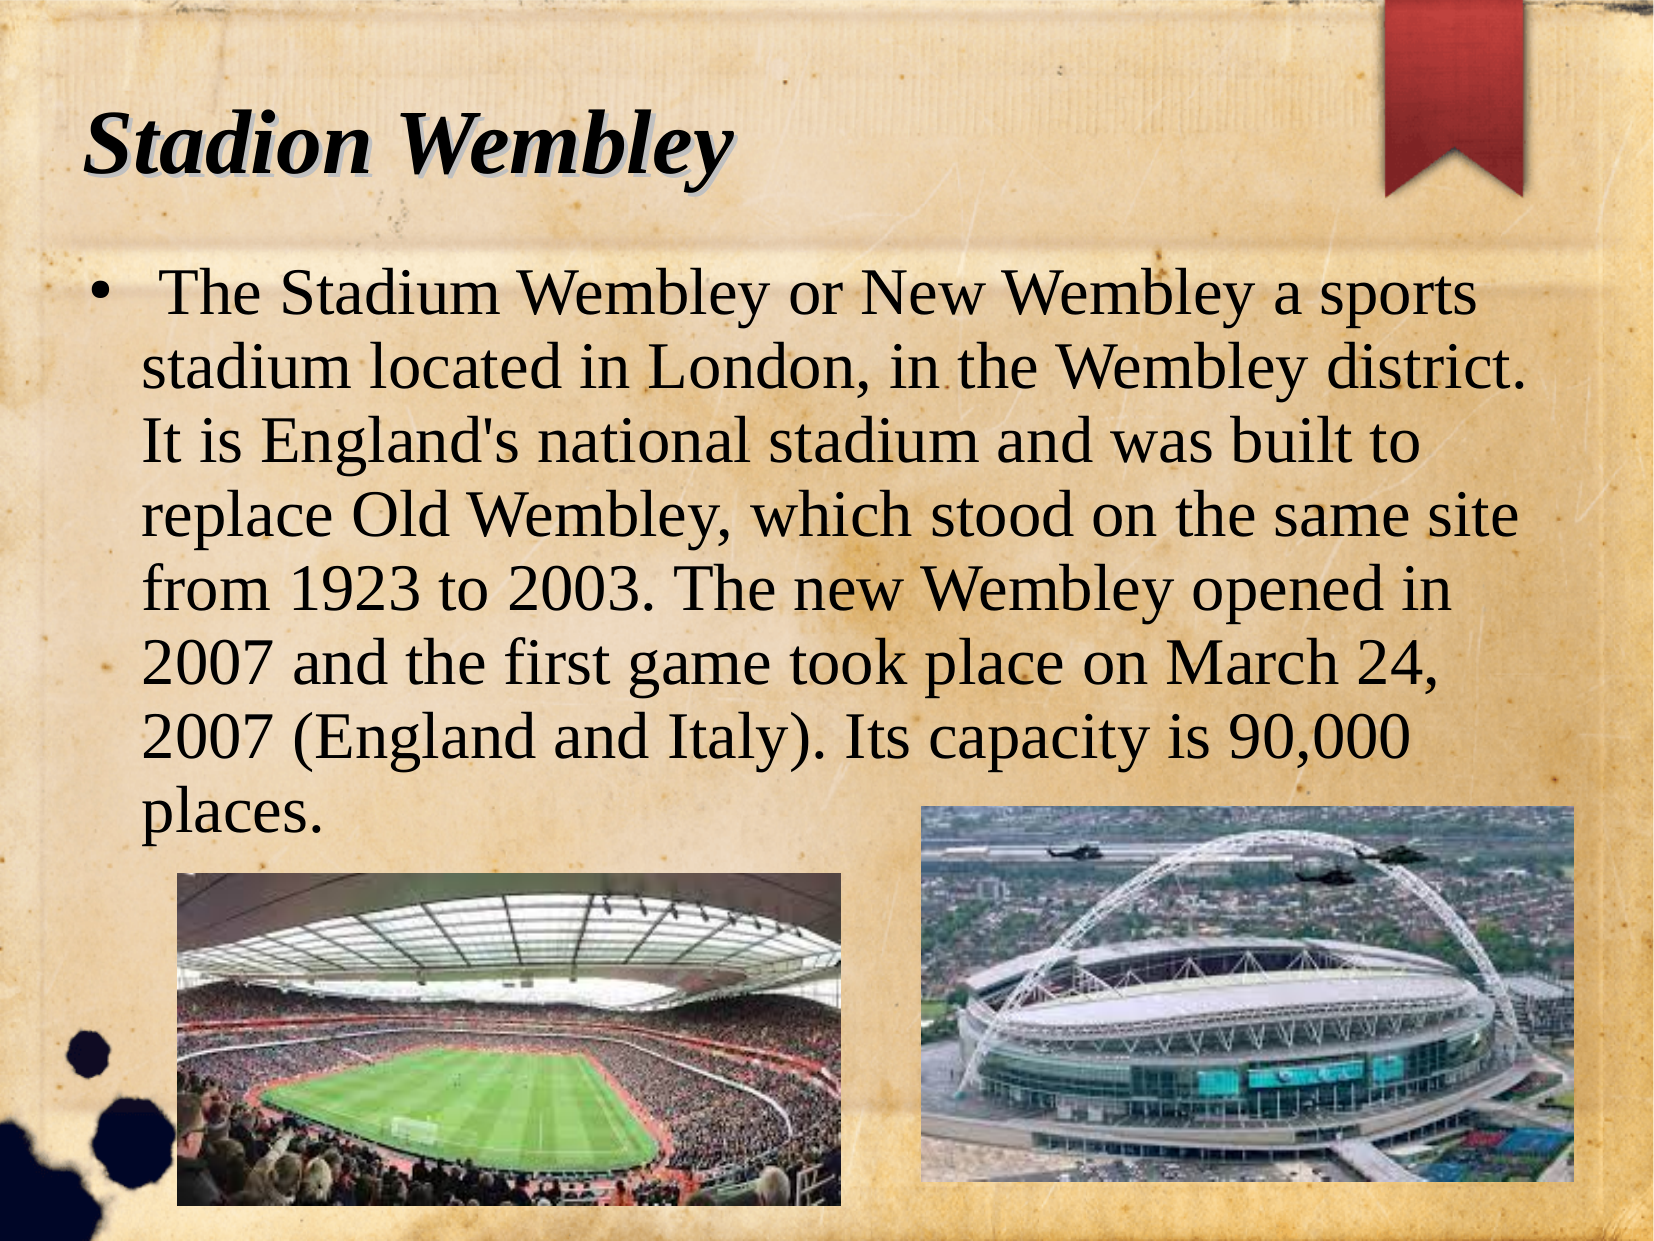

# Stadion Wembley
 The Stadium Wembley or New Wembley a sports stadium located in London, in the Wembley district. It is England's national stadium and was built to replace Old Wembley, which stood on the same site from 1923 to 2003. The new Wembley opened in 2007 and the first game took place on March 24, 2007 (England and Italy). Its capacity is 90,000 places.